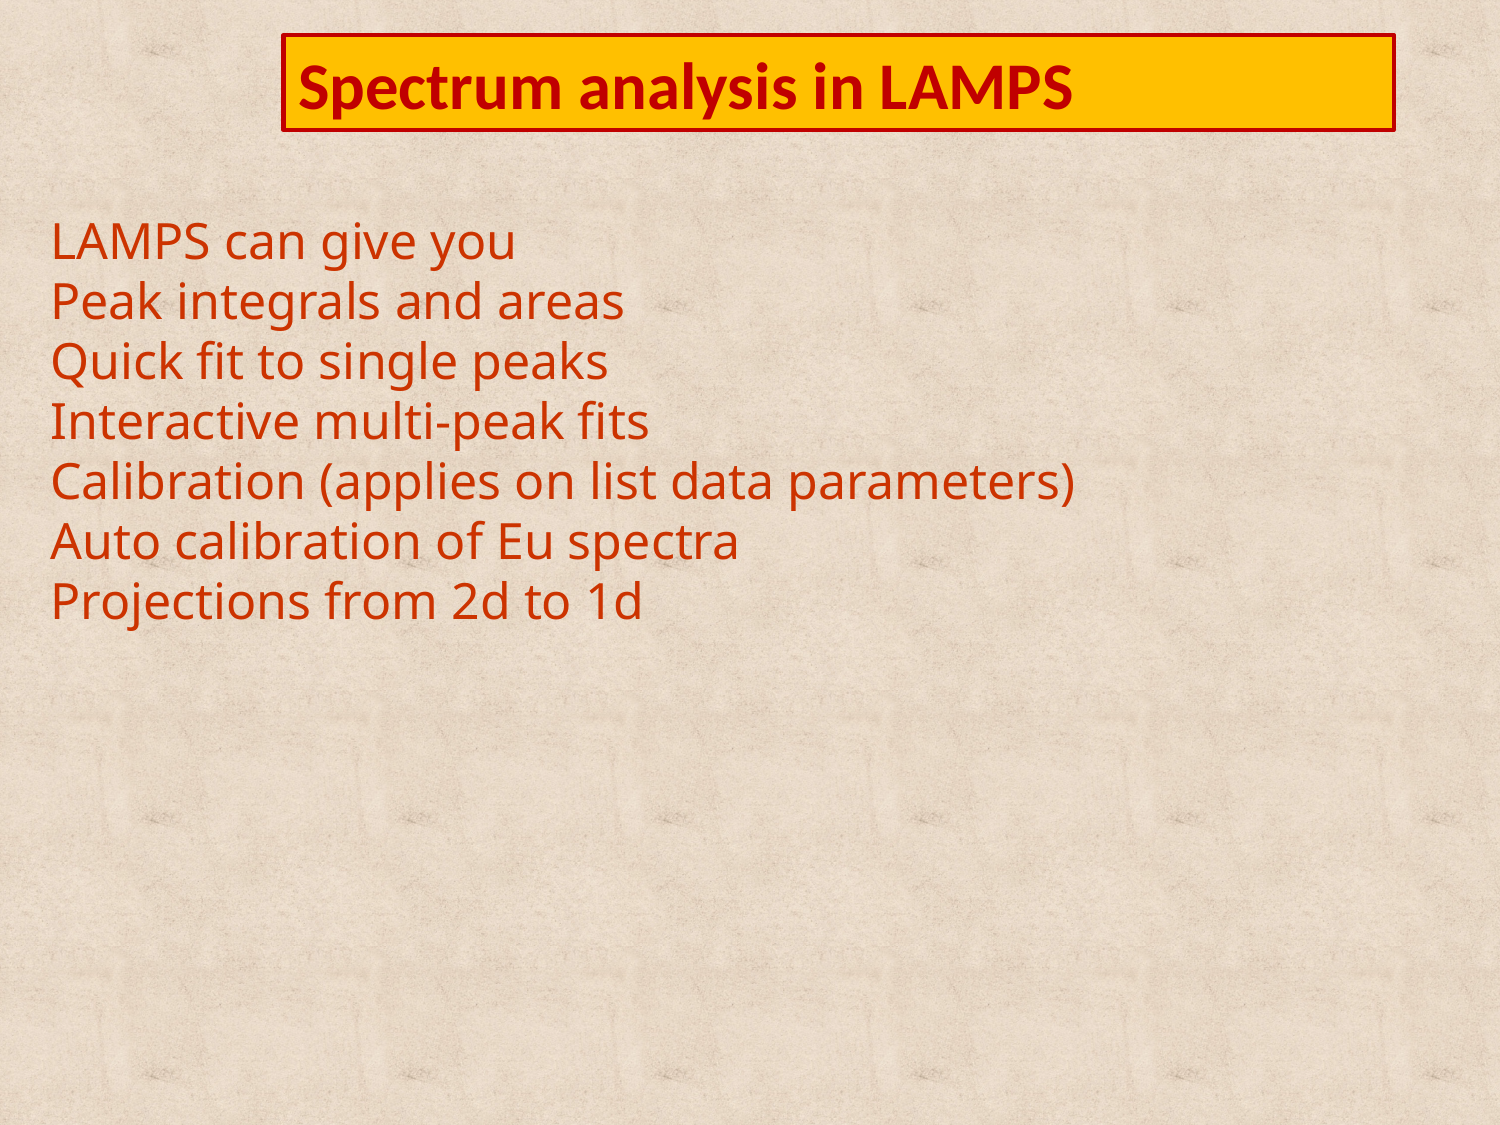

Spectrum analysis in LAMPS
LAMPS can give you
Peak integrals and areas
Quick fit to single peaks
Interactive multi-peak fits
Calibration (applies on list data parameters)
Auto calibration of Eu spectra
Projections from 2d to 1d